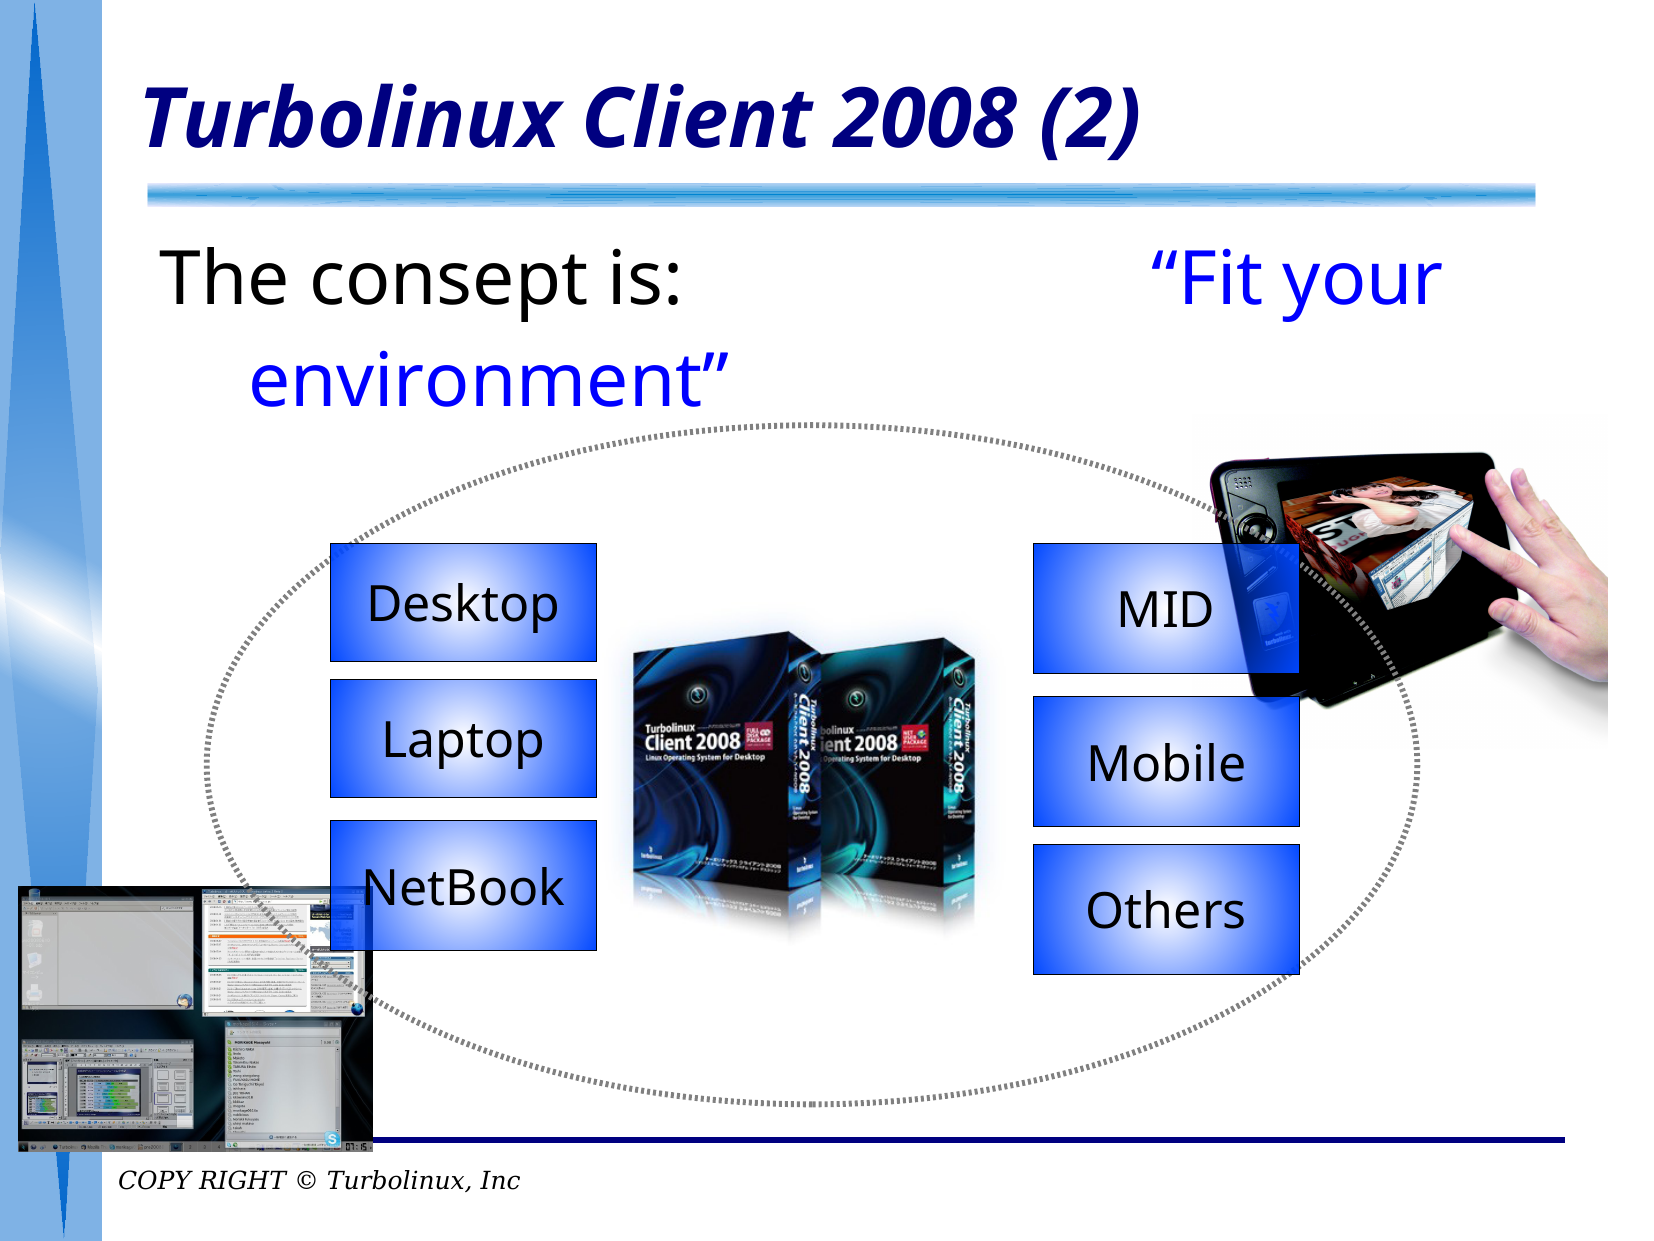

# Turbolinux Client 2008 (2)
The consept is: “Fit your environment”
Desktop
MID
Laptop
Mobile
NetBook
Others